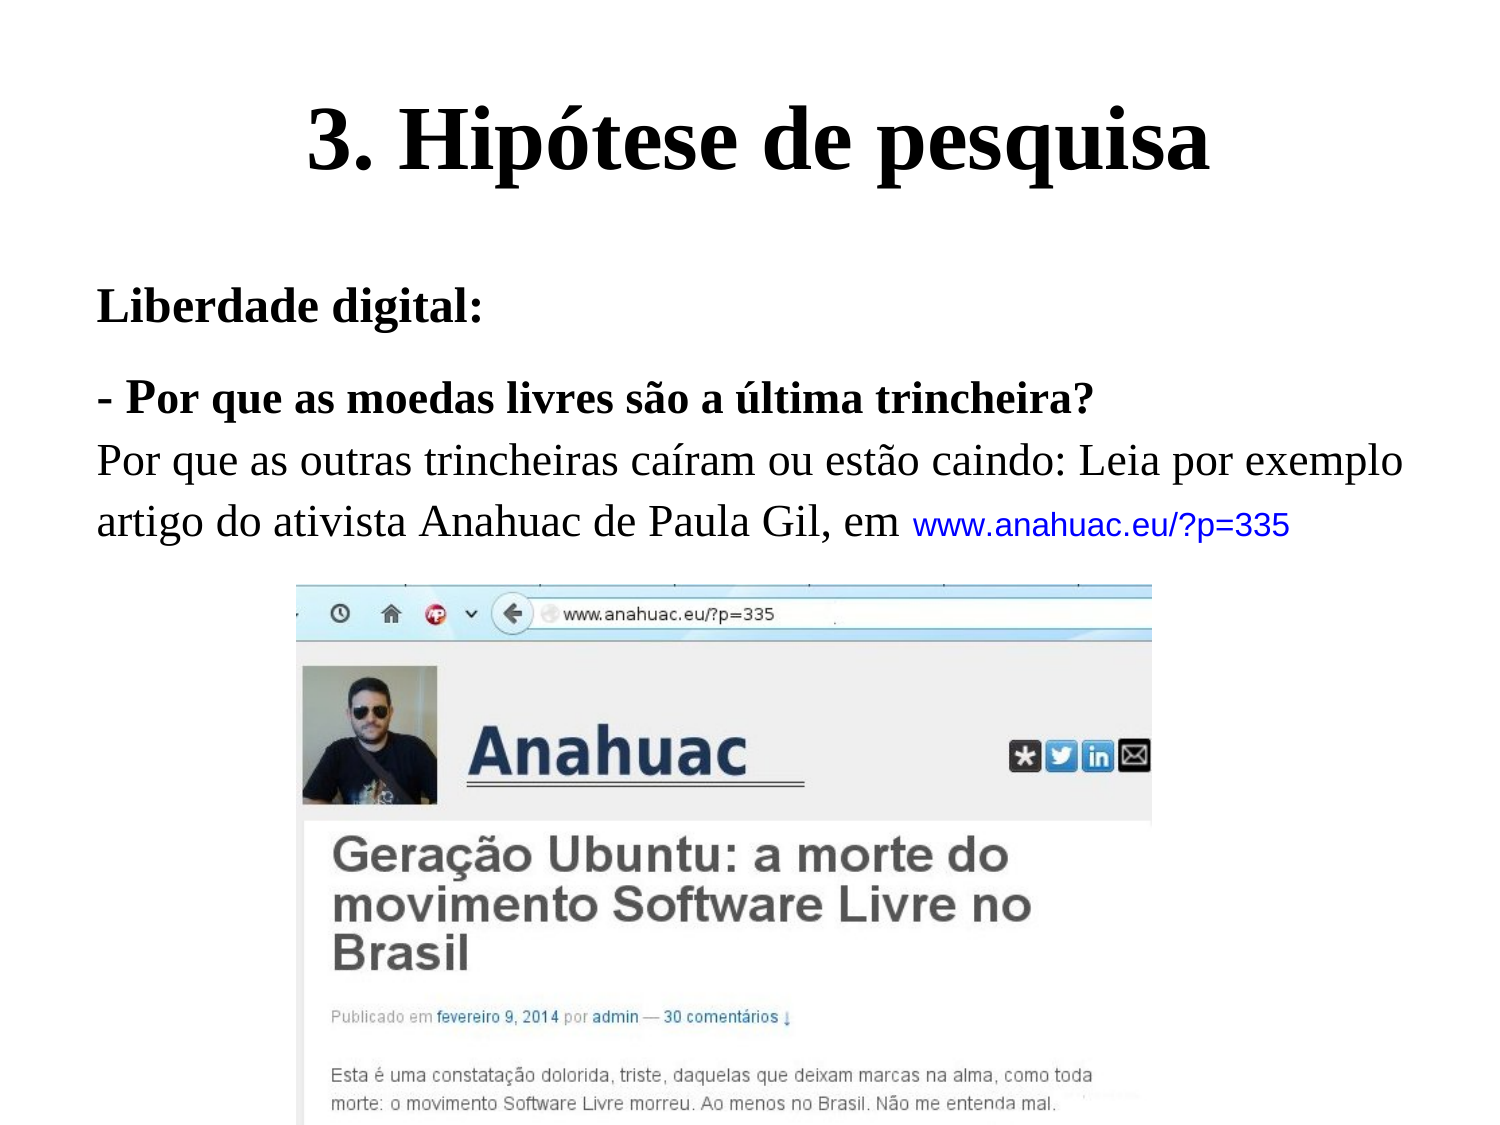

# 3. Hipótese de pesquisa
Liberdade digital:
- Por que as moedas livres são a última trincheira?
Por que as outras trincheiras caíram ou estão caindo: Leia por exemplo
artigo do ativista Anahuac de Paula Gil, em www.anahuac.eu/?p=335